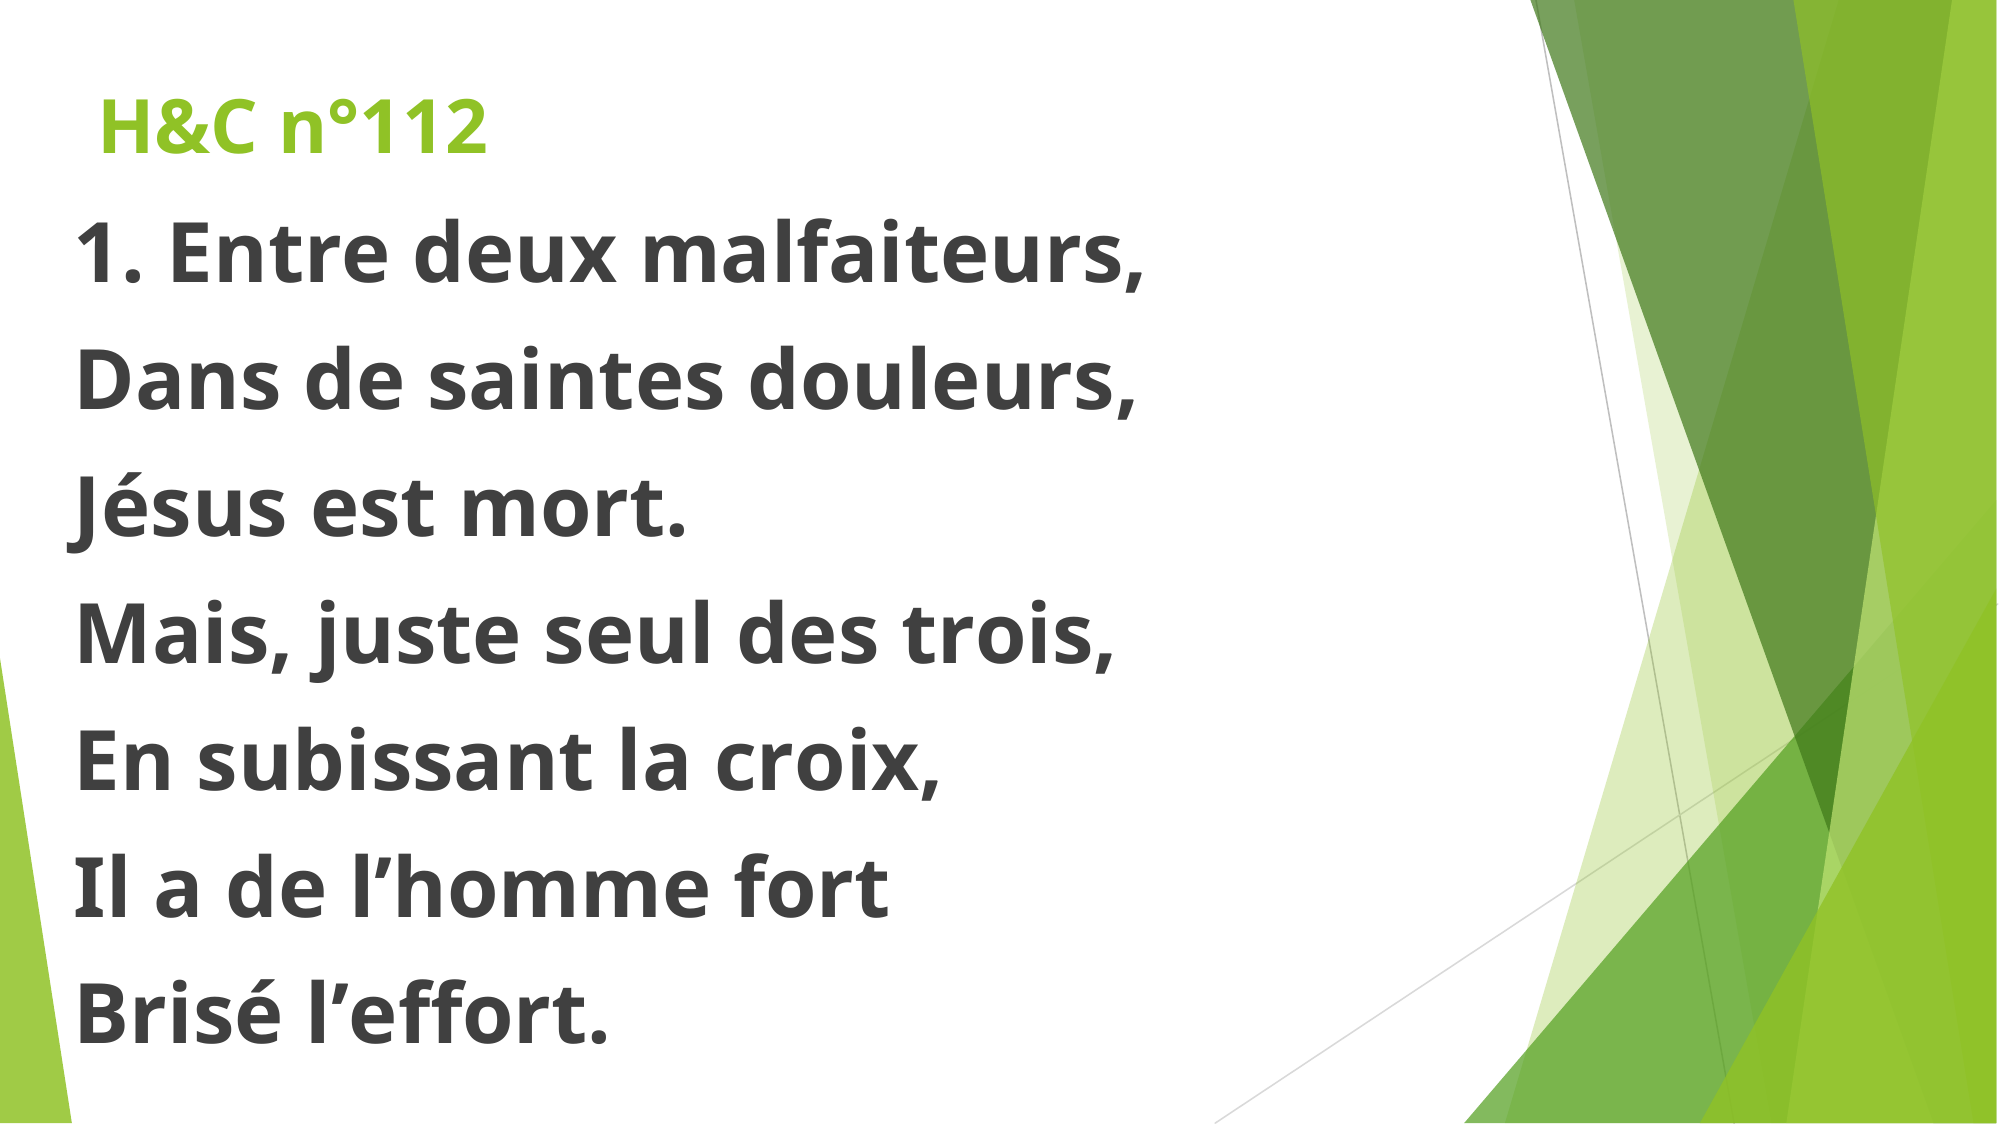

H&C n°112
1. Entre deux malfaiteurs,
Dans de saintes douleurs,
Jésus est mort.
Mais, juste seul des trois,
En subissant la croix,
Il a de l’homme fort
Brisé l’effort.